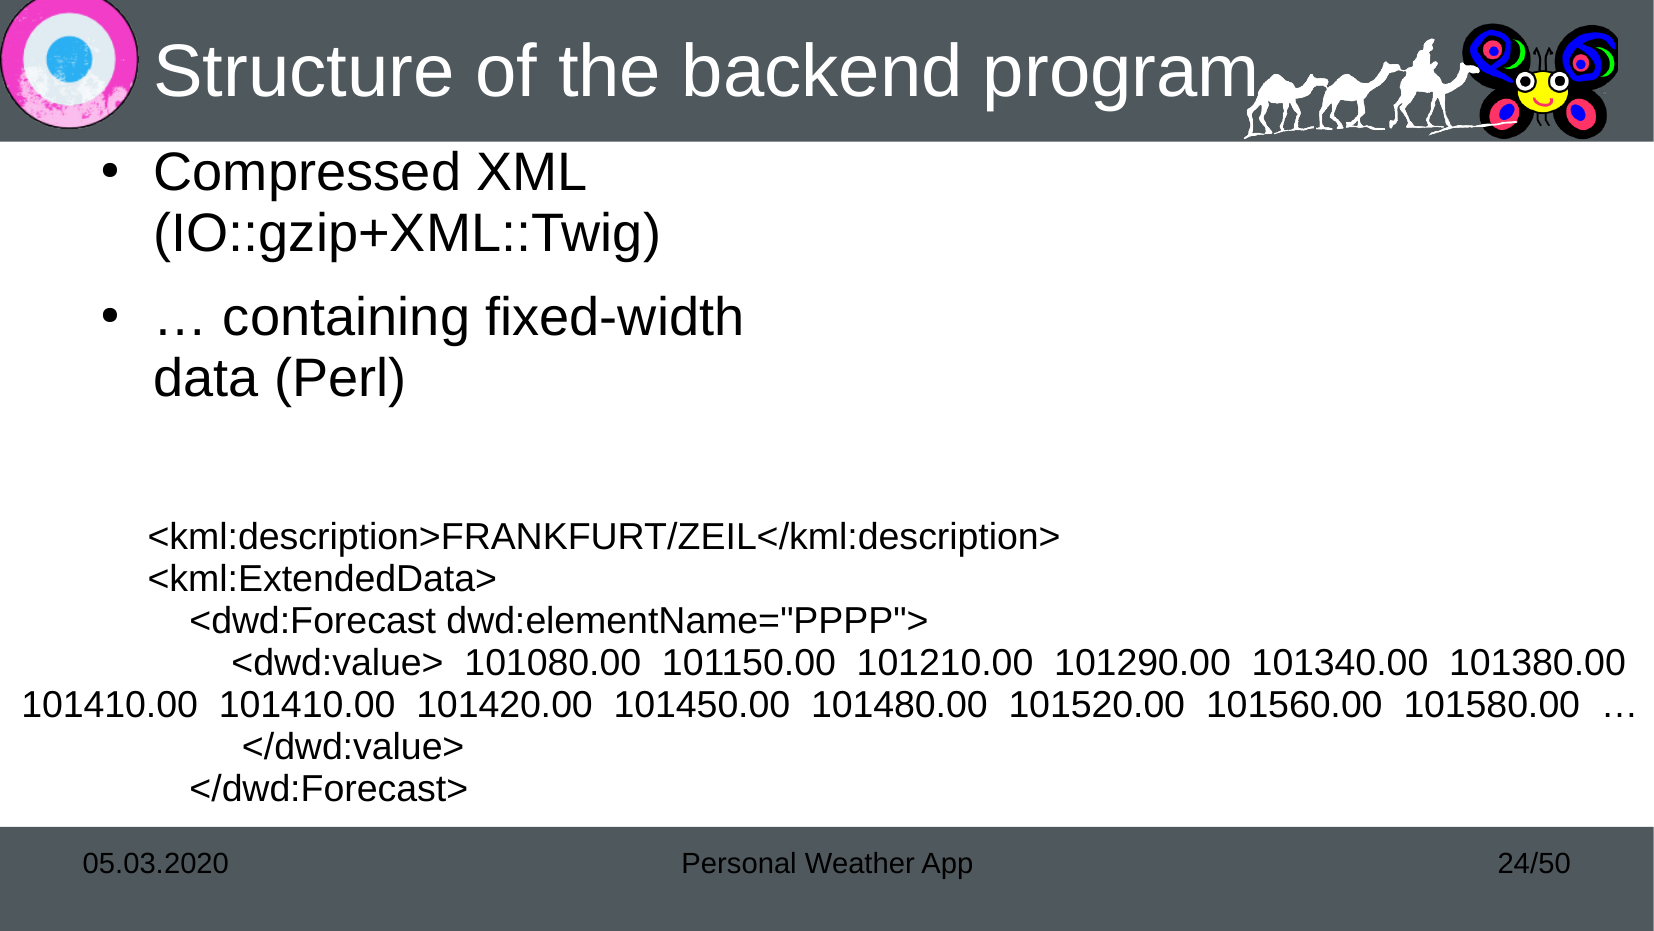

# Structure of the backend program
Compressed XML (IO::gzip+XML::Twig)
… containing fixed-width data (Perl)
 <kml:description>FRANKFURT/ZEIL</kml:description>
 <kml:ExtendedData>
 <dwd:Forecast dwd:elementName="PPPP">
 <dwd:value> 101080.00 101150.00 101210.00 101290.00 101340.00 101380.00 101410.00 101410.00 101420.00 101450.00 101480.00 101520.00 101560.00 101580.00 …
 </dwd:value>
 </dwd:Forecast>
08. März 2019
24